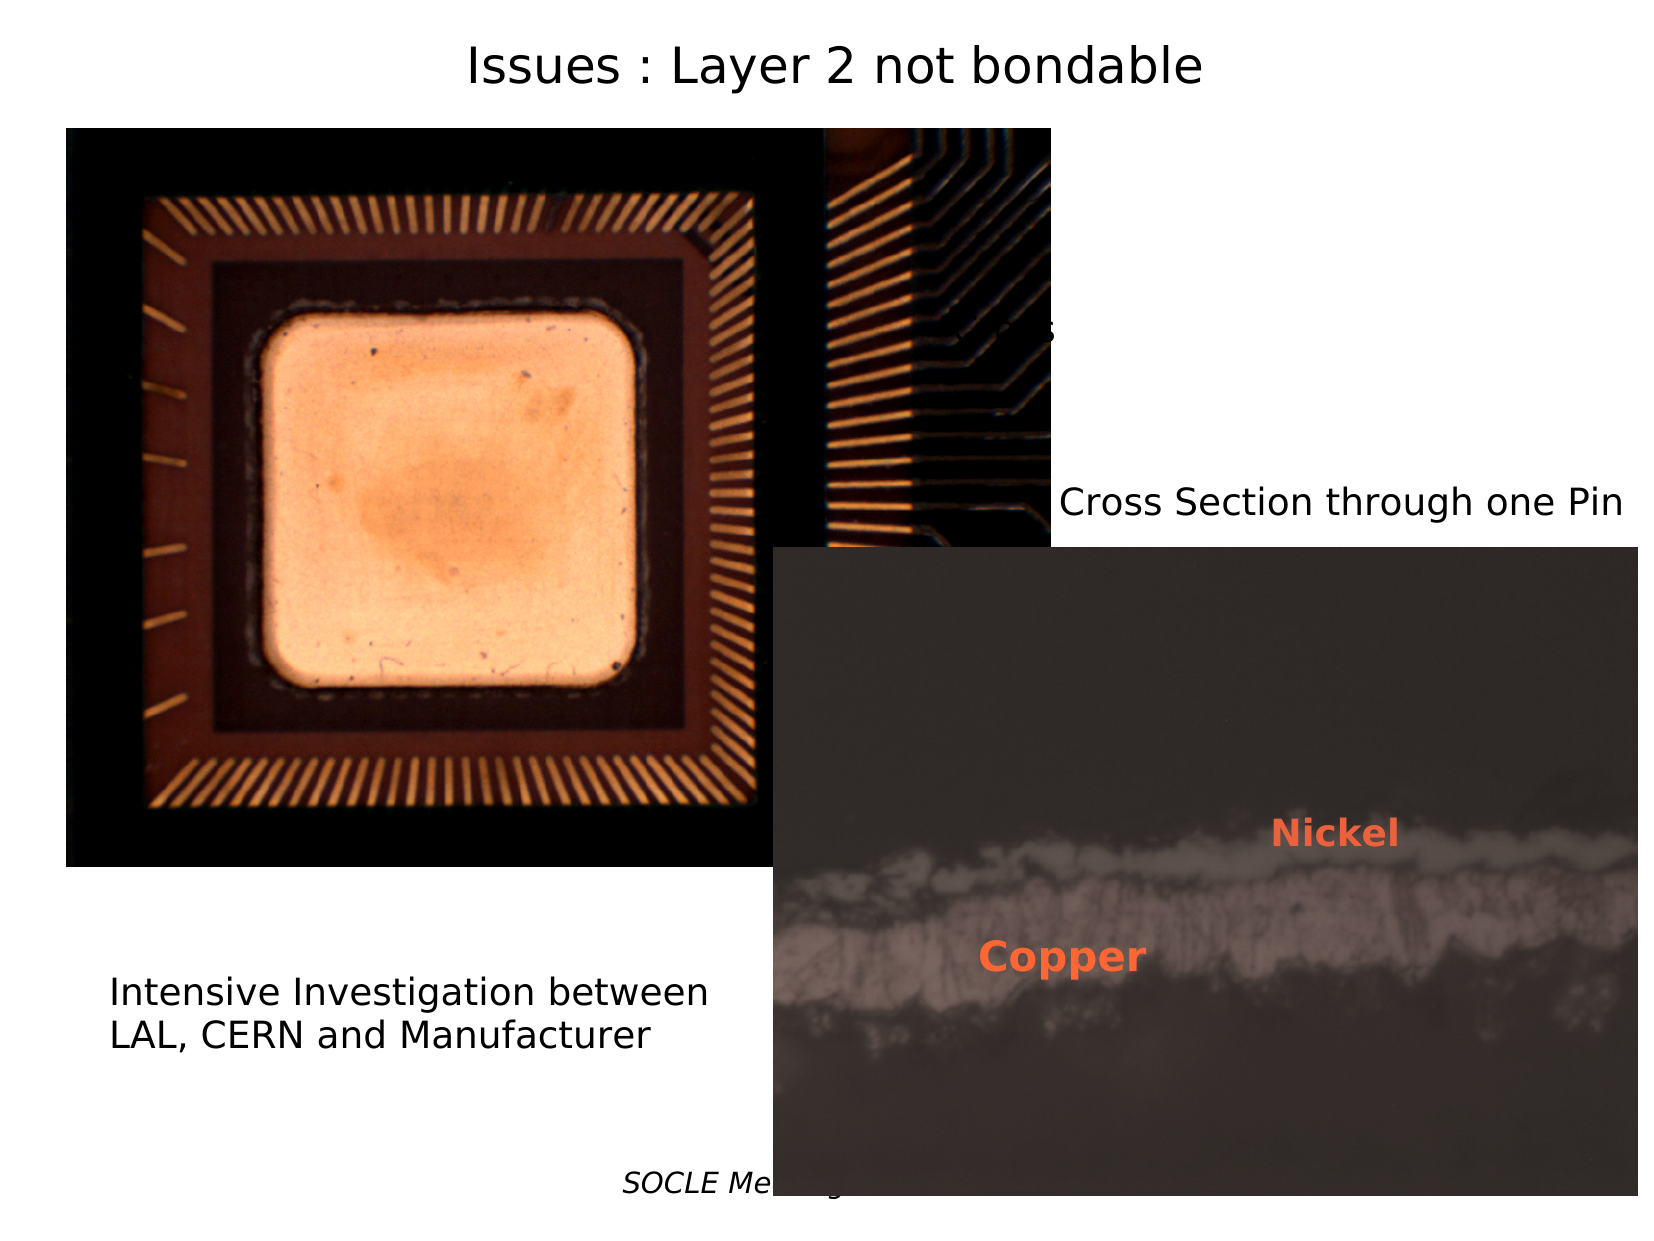

# Issues : Layer 2 not bondable
EUDET Compliant
Cross
Cross Section through one Pin
Nickel
Copper
Intensive Investigation between
LAL, CERN and Manufacturer
12